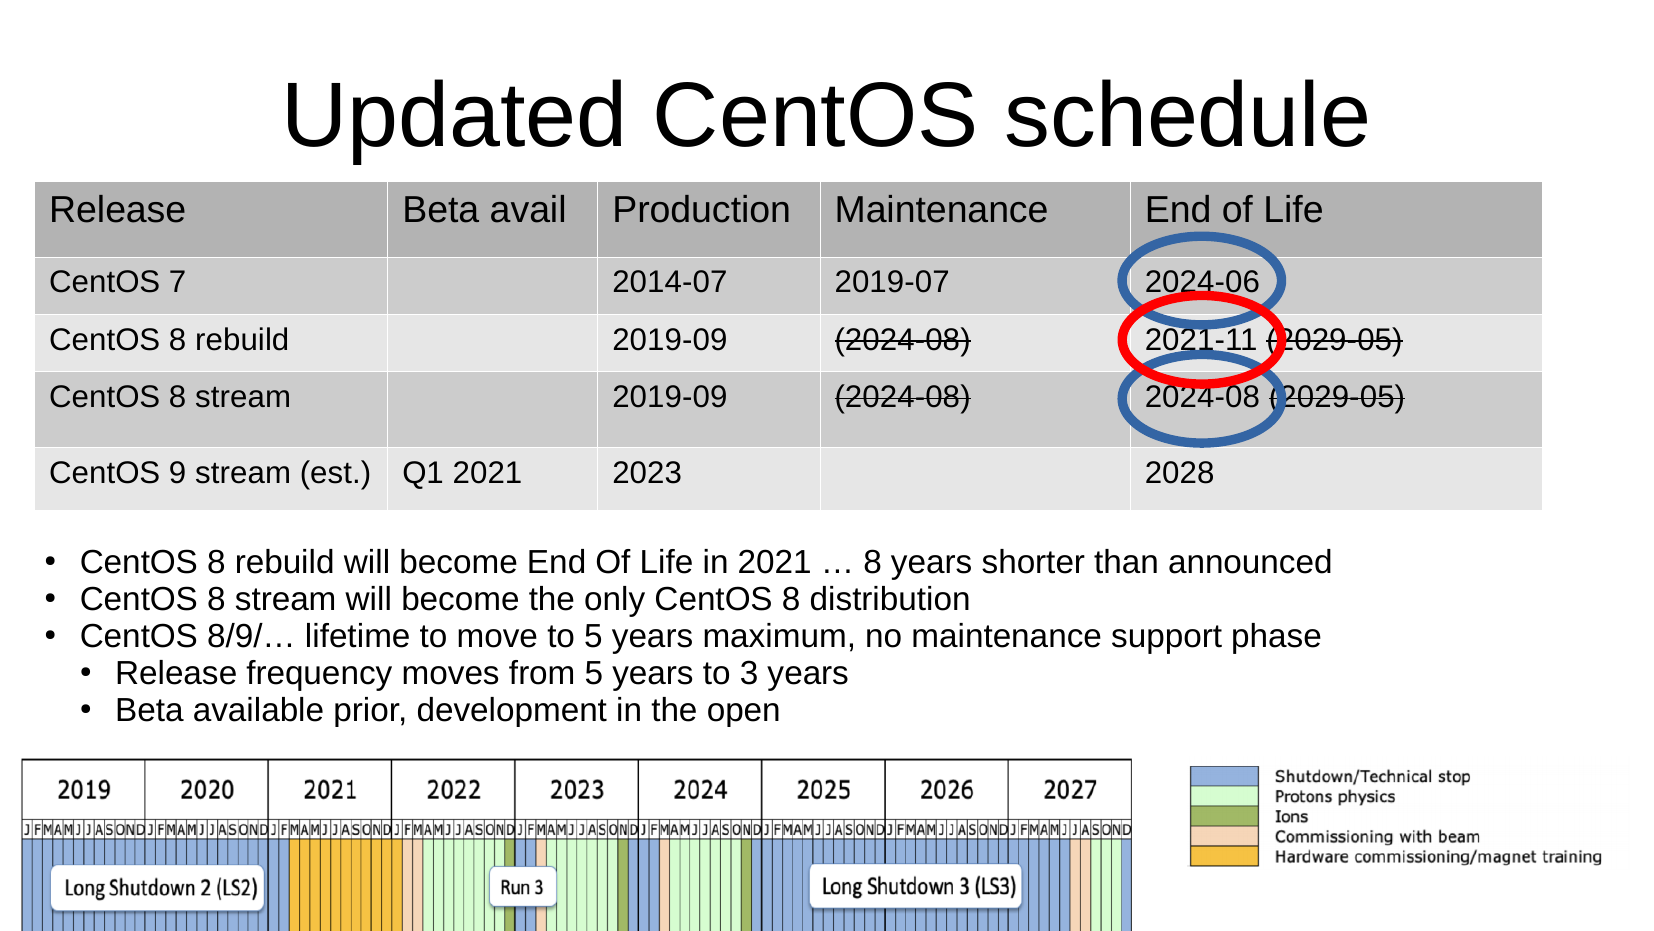

# Updated CentOS schedule
| Release | Beta avail | Production | Maintenance | End of Life |
| --- | --- | --- | --- | --- |
| CentOS 7 | | 2014-07 | 2019-07 | 2024-06 |
| CentOS 8 rebuild | | 2019-09 | (2024-08) | 2021-11 (2029-05) |
| CentOS 8 stream | | 2019-09 | (2024-08) | 2024-08 (2029-05) |
| CentOS 9 stream (est.) | Q1 2021 | 2023 | | 2028 |
CentOS 8 rebuild will become End Of Life in 2021 … 8 years shorter than announced
CentOS 8 stream will become the only CentOS 8 distribution
CentOS 8/9/… lifetime to move to 5 years maximum, no maintenance support phase
Release frequency moves from 5 years to 3 years
Beta available prior, development in the open